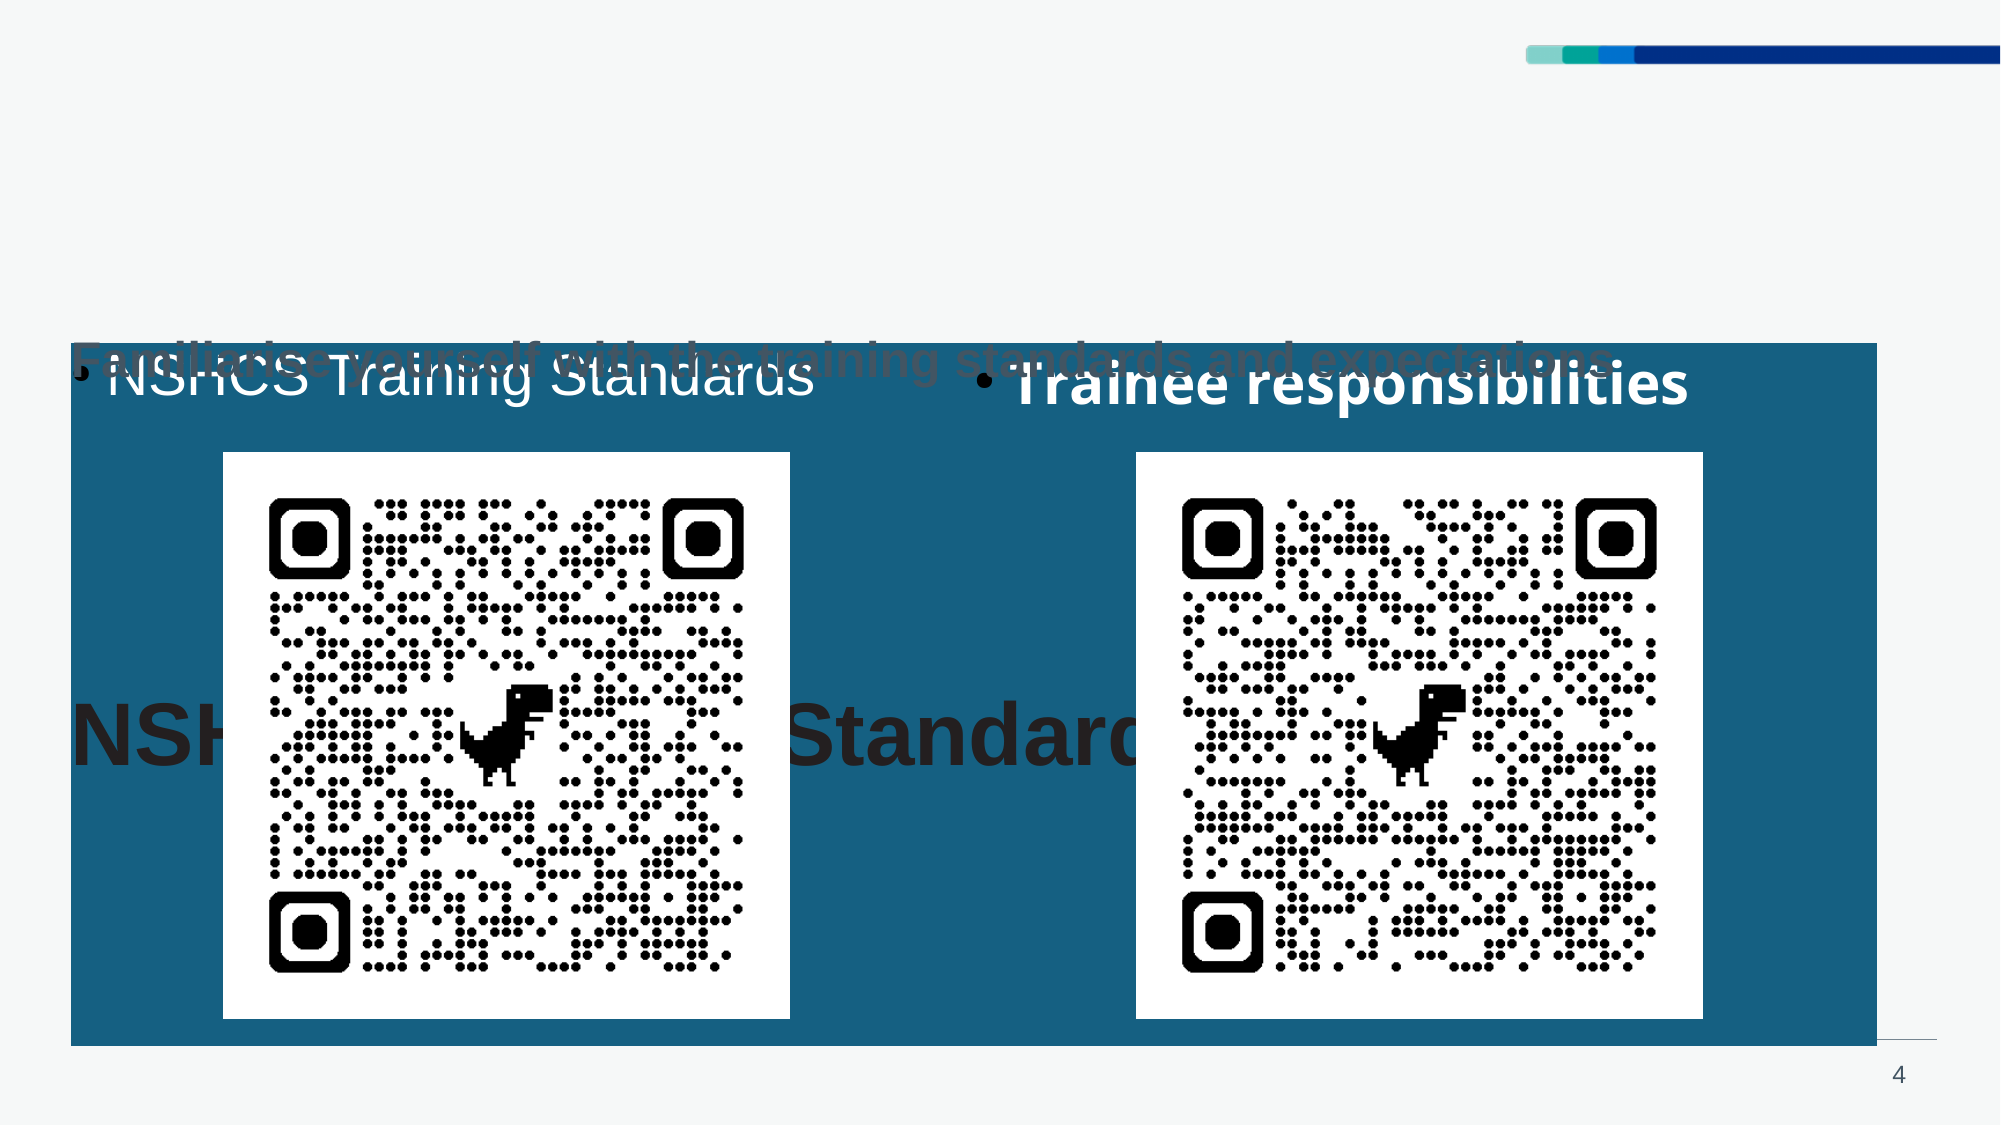

| NSHCS Training Standards | Trainee responsibilities |
| --- | --- |
| | |
# Familiarise yourself with the training standards and expectations
NSHCS Training Standards